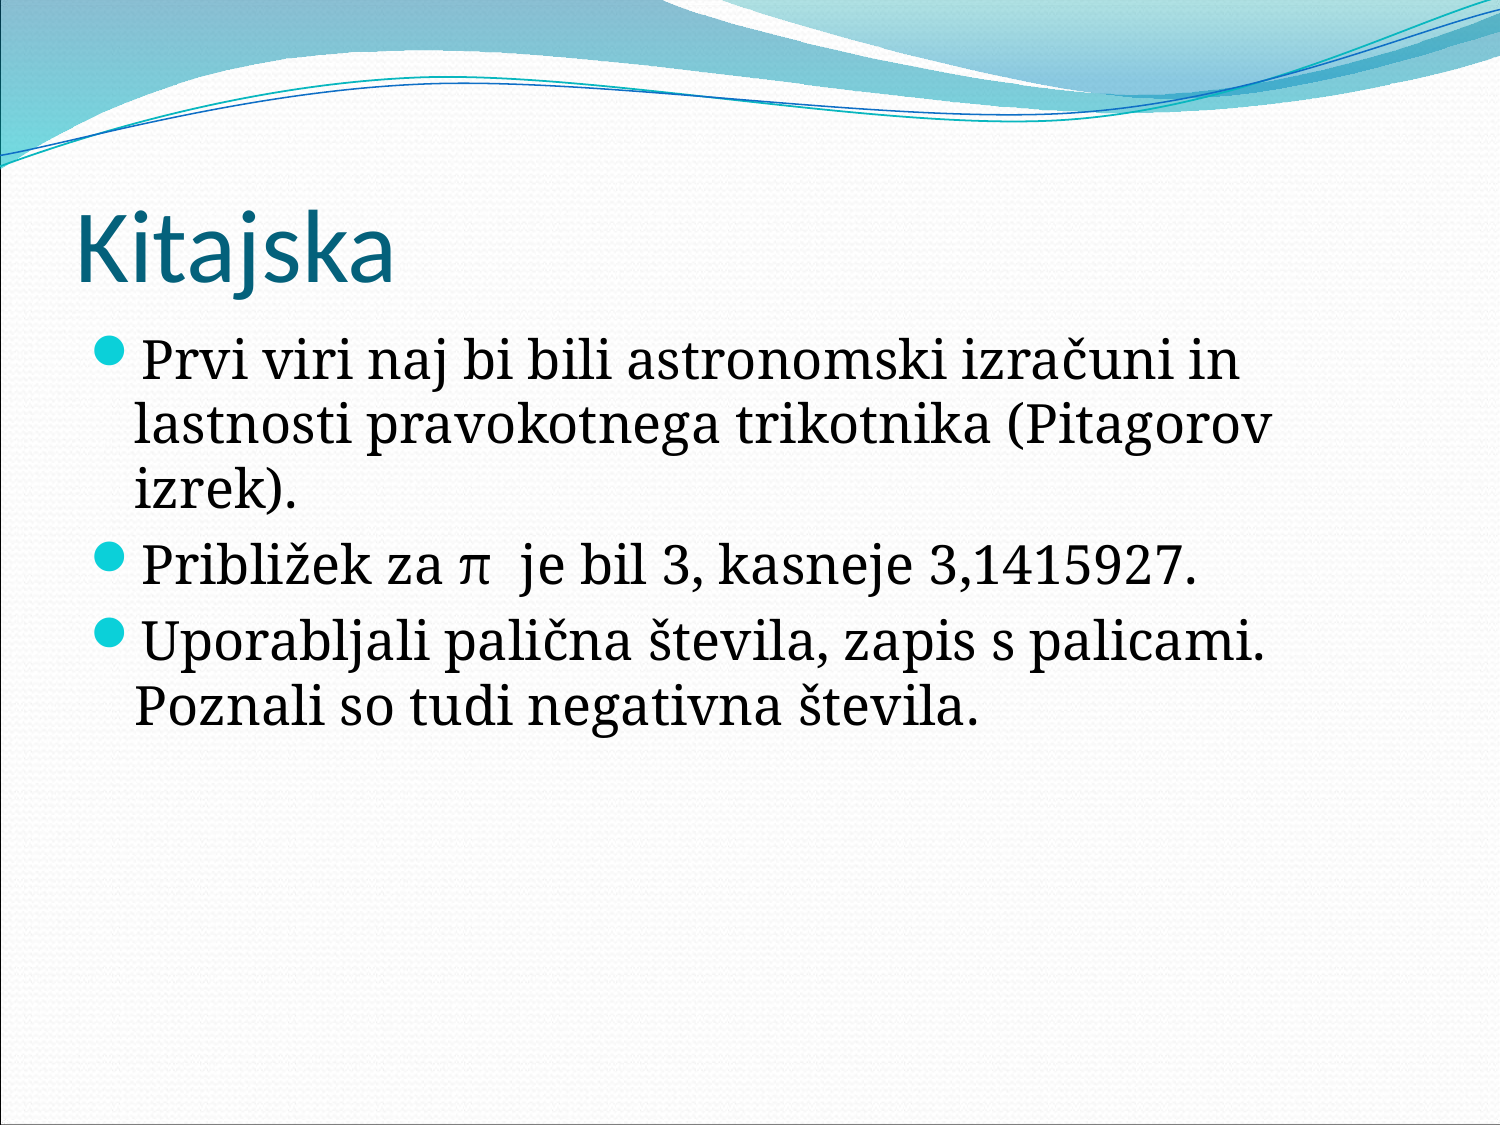

# Kitajska
Prvi viri naj bi bili astronomski izračuni in lastnosti pravokotnega trikotnika (Pitagorov izrek).
Približek za π  je bil 3, kasneje 3,1415927.
Uporabljali palična števila, zapis s palicami. Poznali so tudi negativna števila.